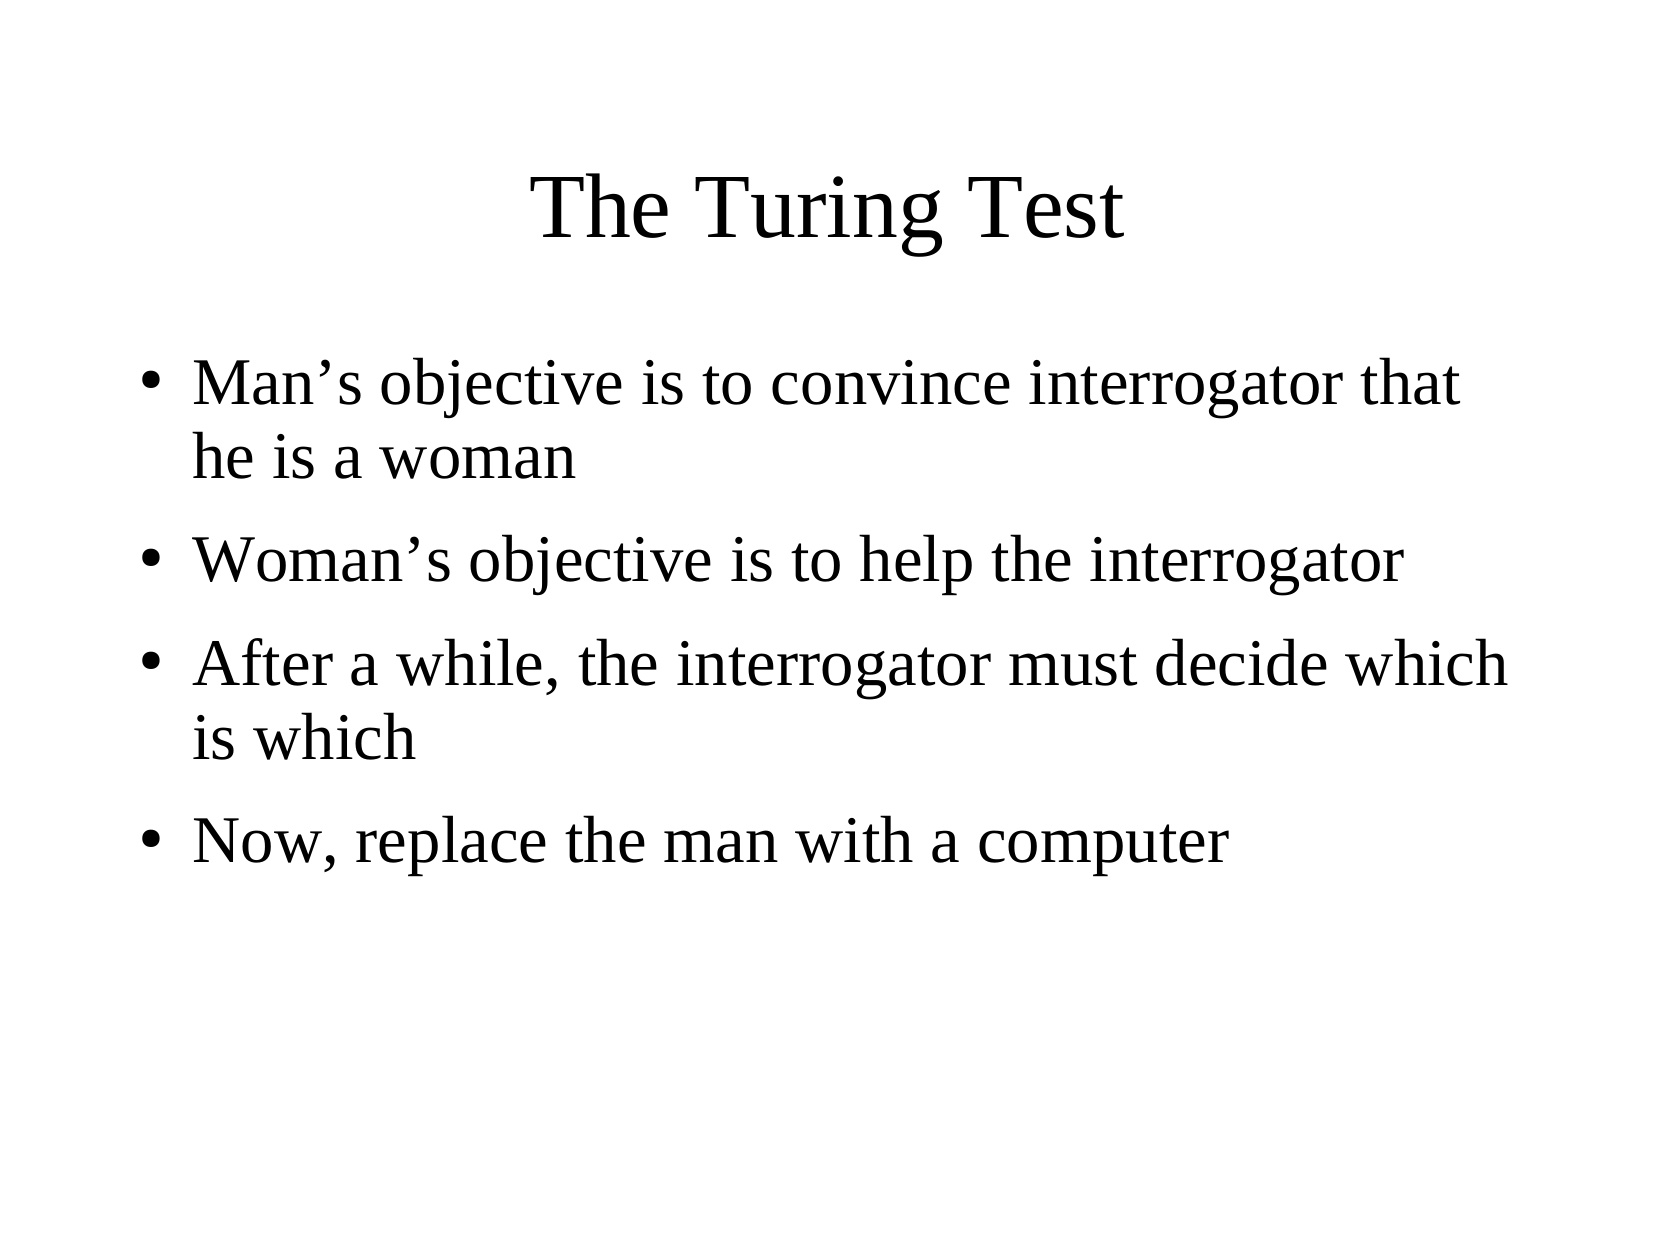

# The Turing Test
Man’s objective is to convince interrogator that he is a woman
Woman’s objective is to help the interrogator
After a while, the interrogator must decide which is which
Now, replace the man with a computer